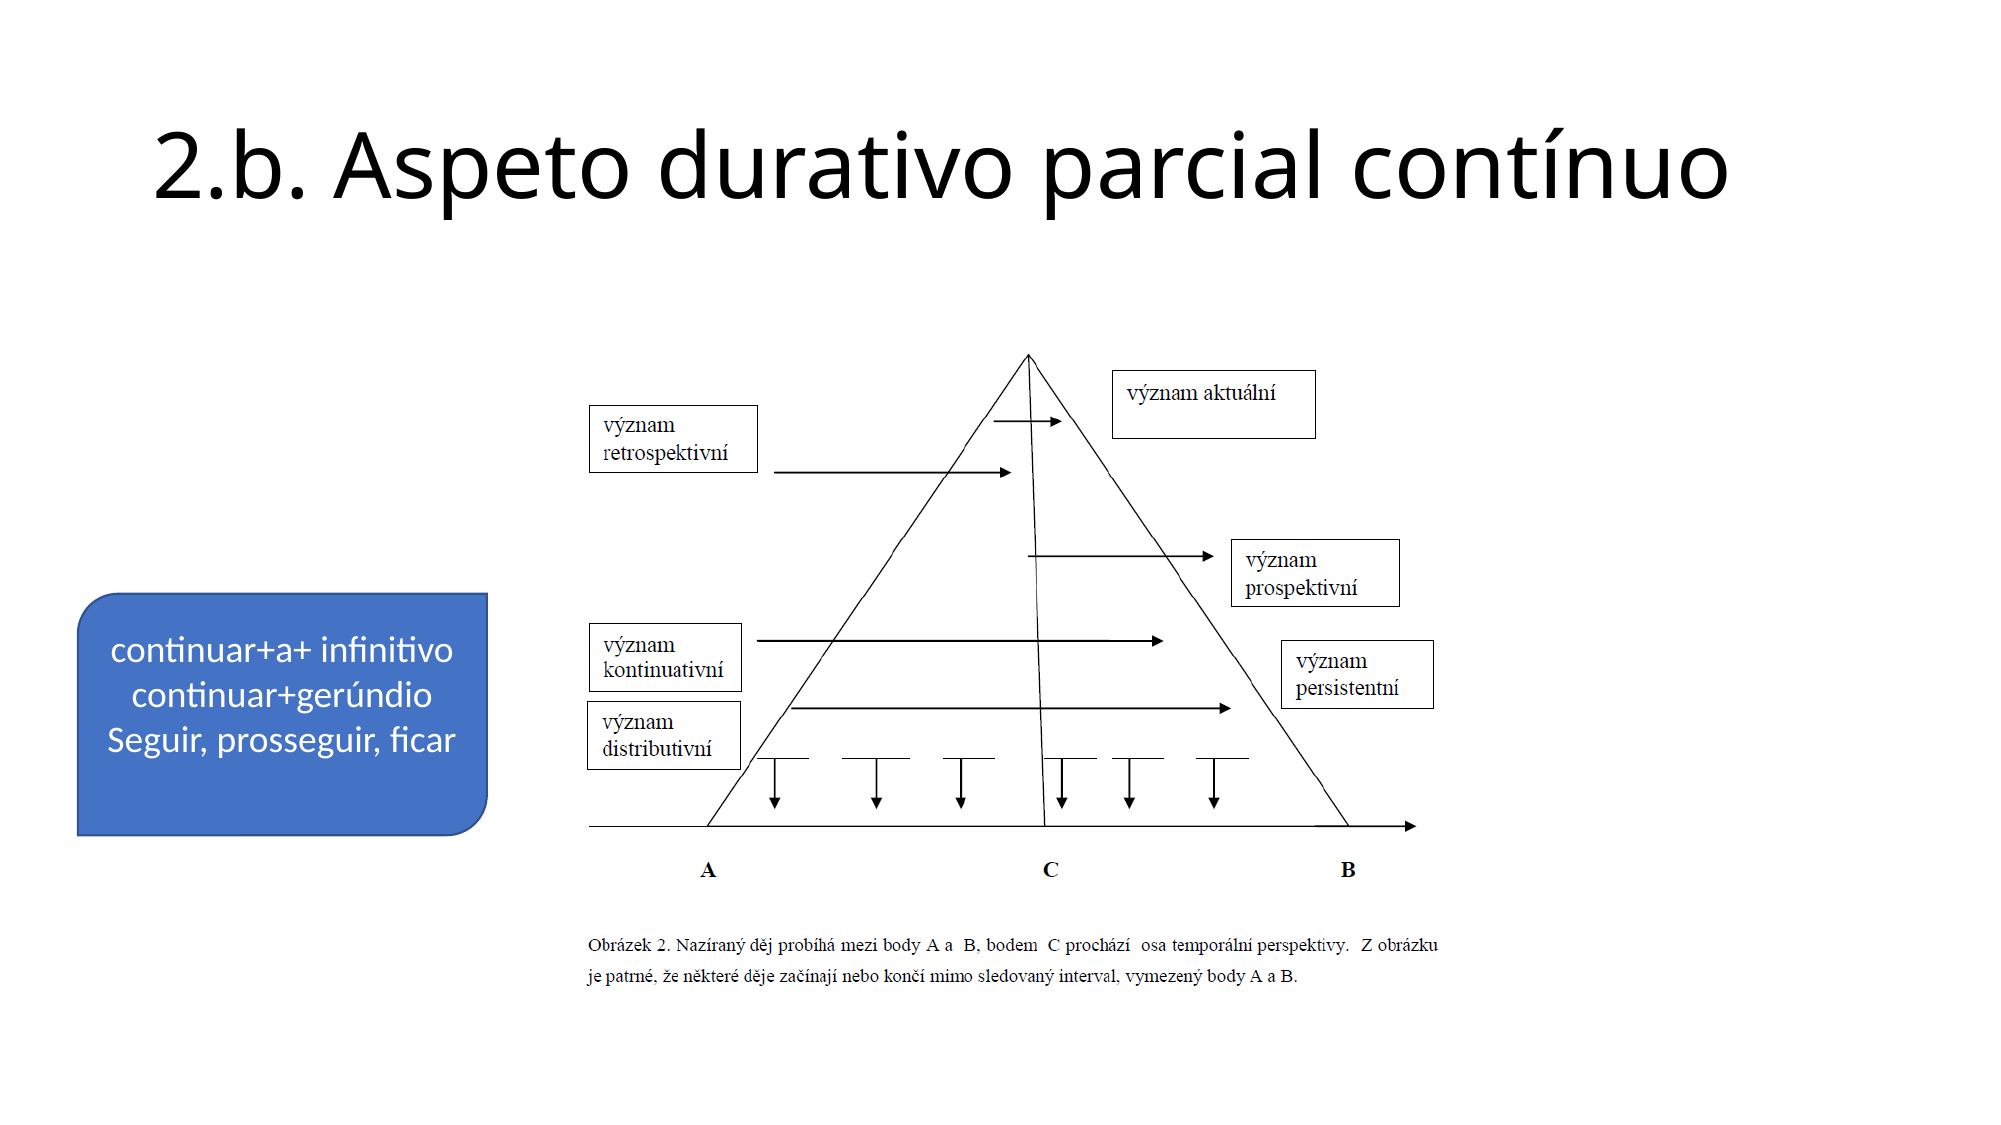

# 2.b. Aspeto durativo parcial contínuo
continuar+a+ infinitivo
continuar+gerúndio
Seguir, prosseguir, ficar